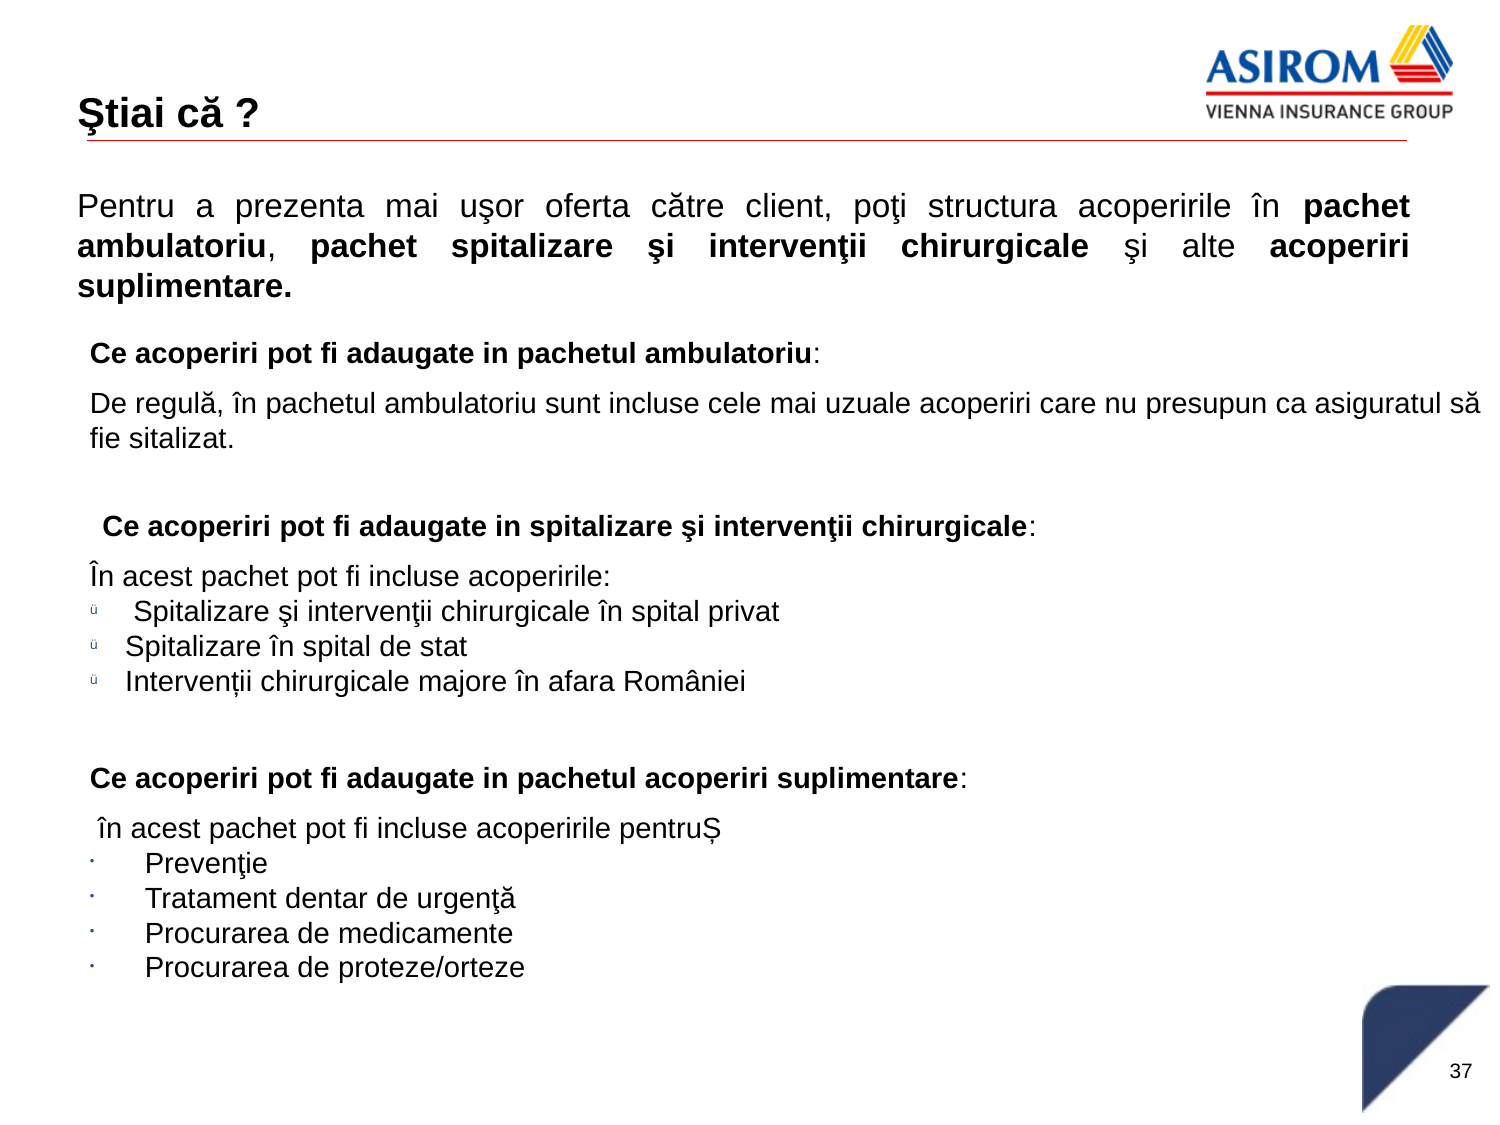

Ştiai că ?
Pentru a prezenta mai uşor oferta către client, poţi structura acoperirile în pachet ambulatoriu, pachet spitalizare şi intervenţii chirurgicale şi alte acoperiri suplimentare.
Ce acoperiri pot fi adaugate in pachetul ambulatoriu:
De regulă, în pachetul ambulatoriu sunt incluse cele mai uzuale acoperiri care nu presupun ca asiguratul să fie sitalizat.
Ce acoperiri pot fi adaugate in spitalizare şi intervenţii chirurgicale:
În acest pachet pot fi incluse acoperirile:
 Spitalizare şi intervenţii chirurgicale în spital privat
Spitalizare în spital de stat
Intervenții chirurgicale majore în afara României
Ce acoperiri pot fi adaugate in pachetul acoperiri suplimentare:
 în acest pachet pot fi incluse acoperirile pentruȘ
 Prevenţie
 Tratament dentar de urgenţă
 Procurarea de medicamente
 Procurarea de proteze/orteze